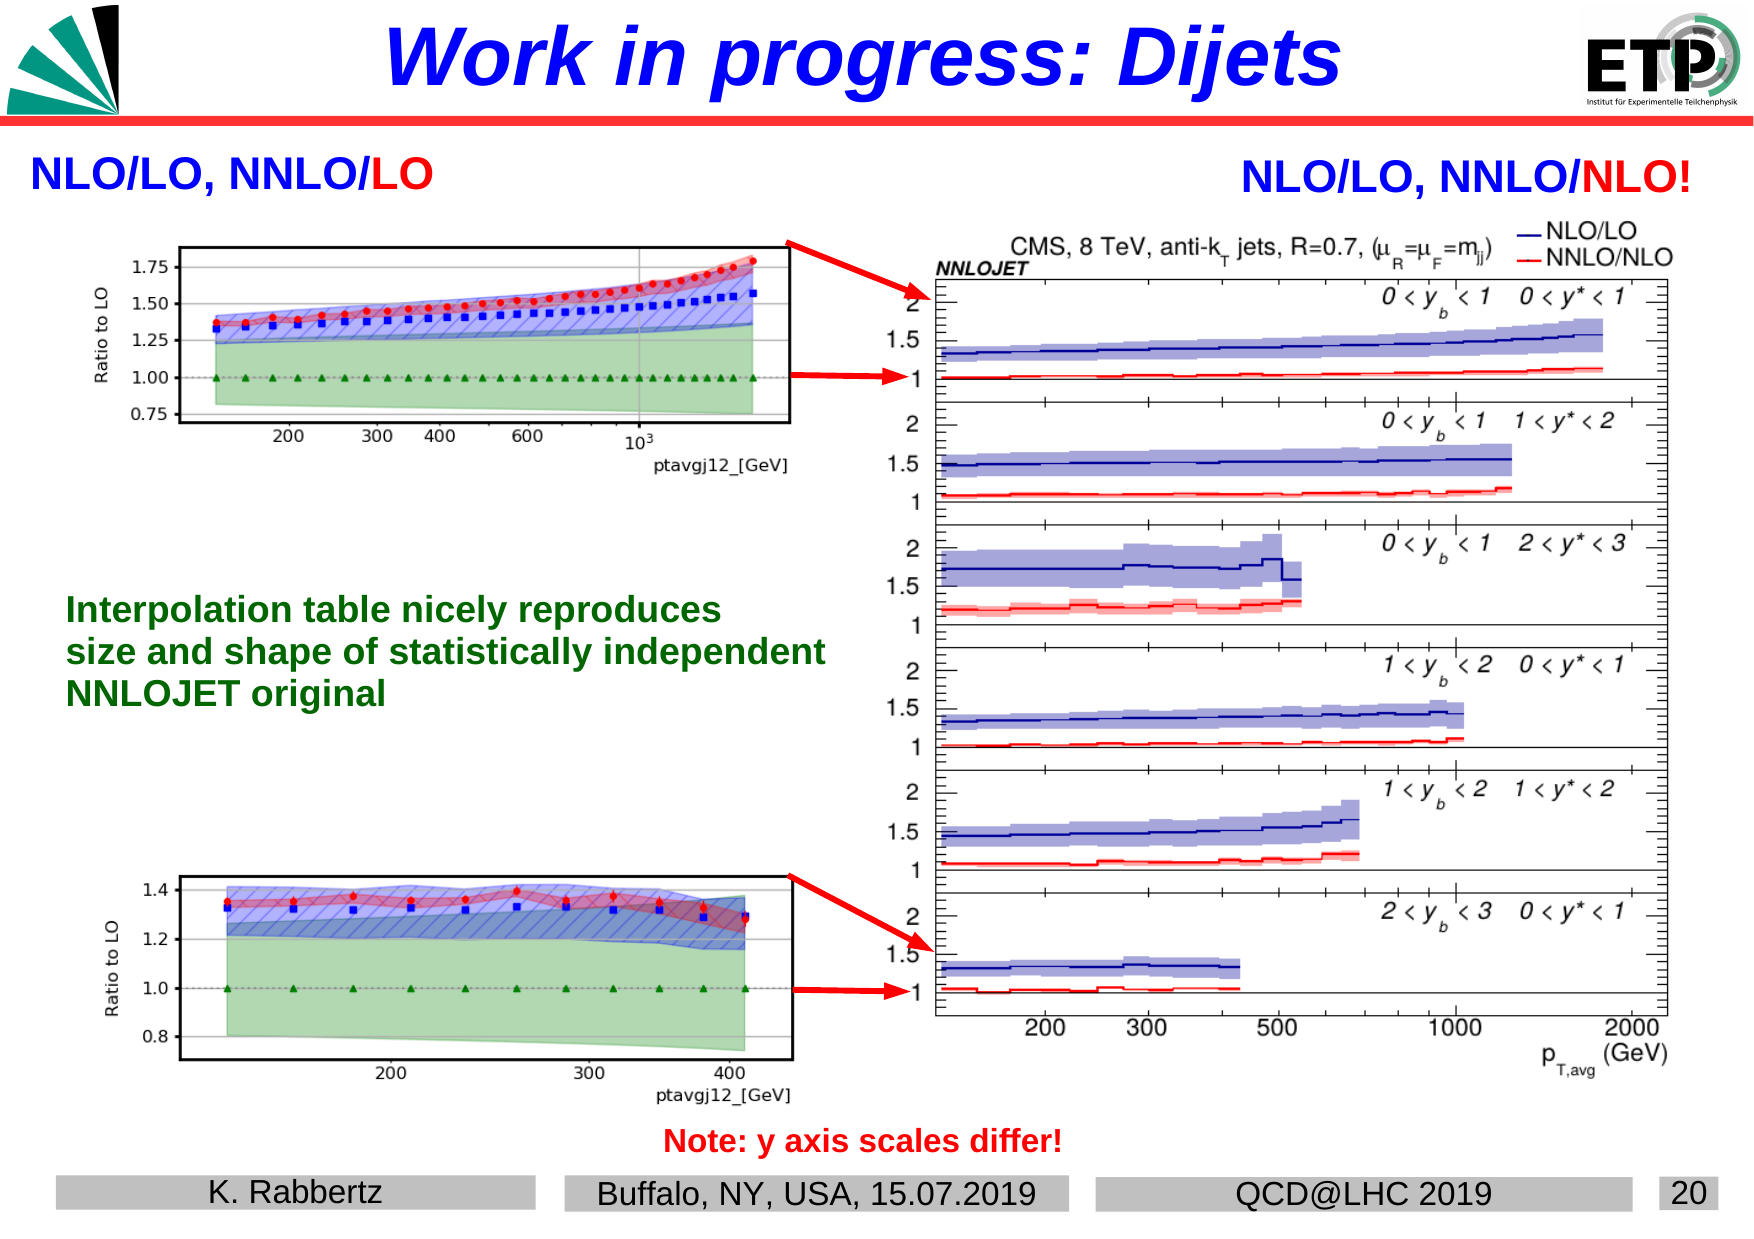

# Work in progress: Dijets
NLO/LO, NNLO/LO
NLO/LO, NNLO/NLO!
Interpolation table nicely reproduces
size and shape of statistically independent
NNLOJET original
Note: y axis scales differ!